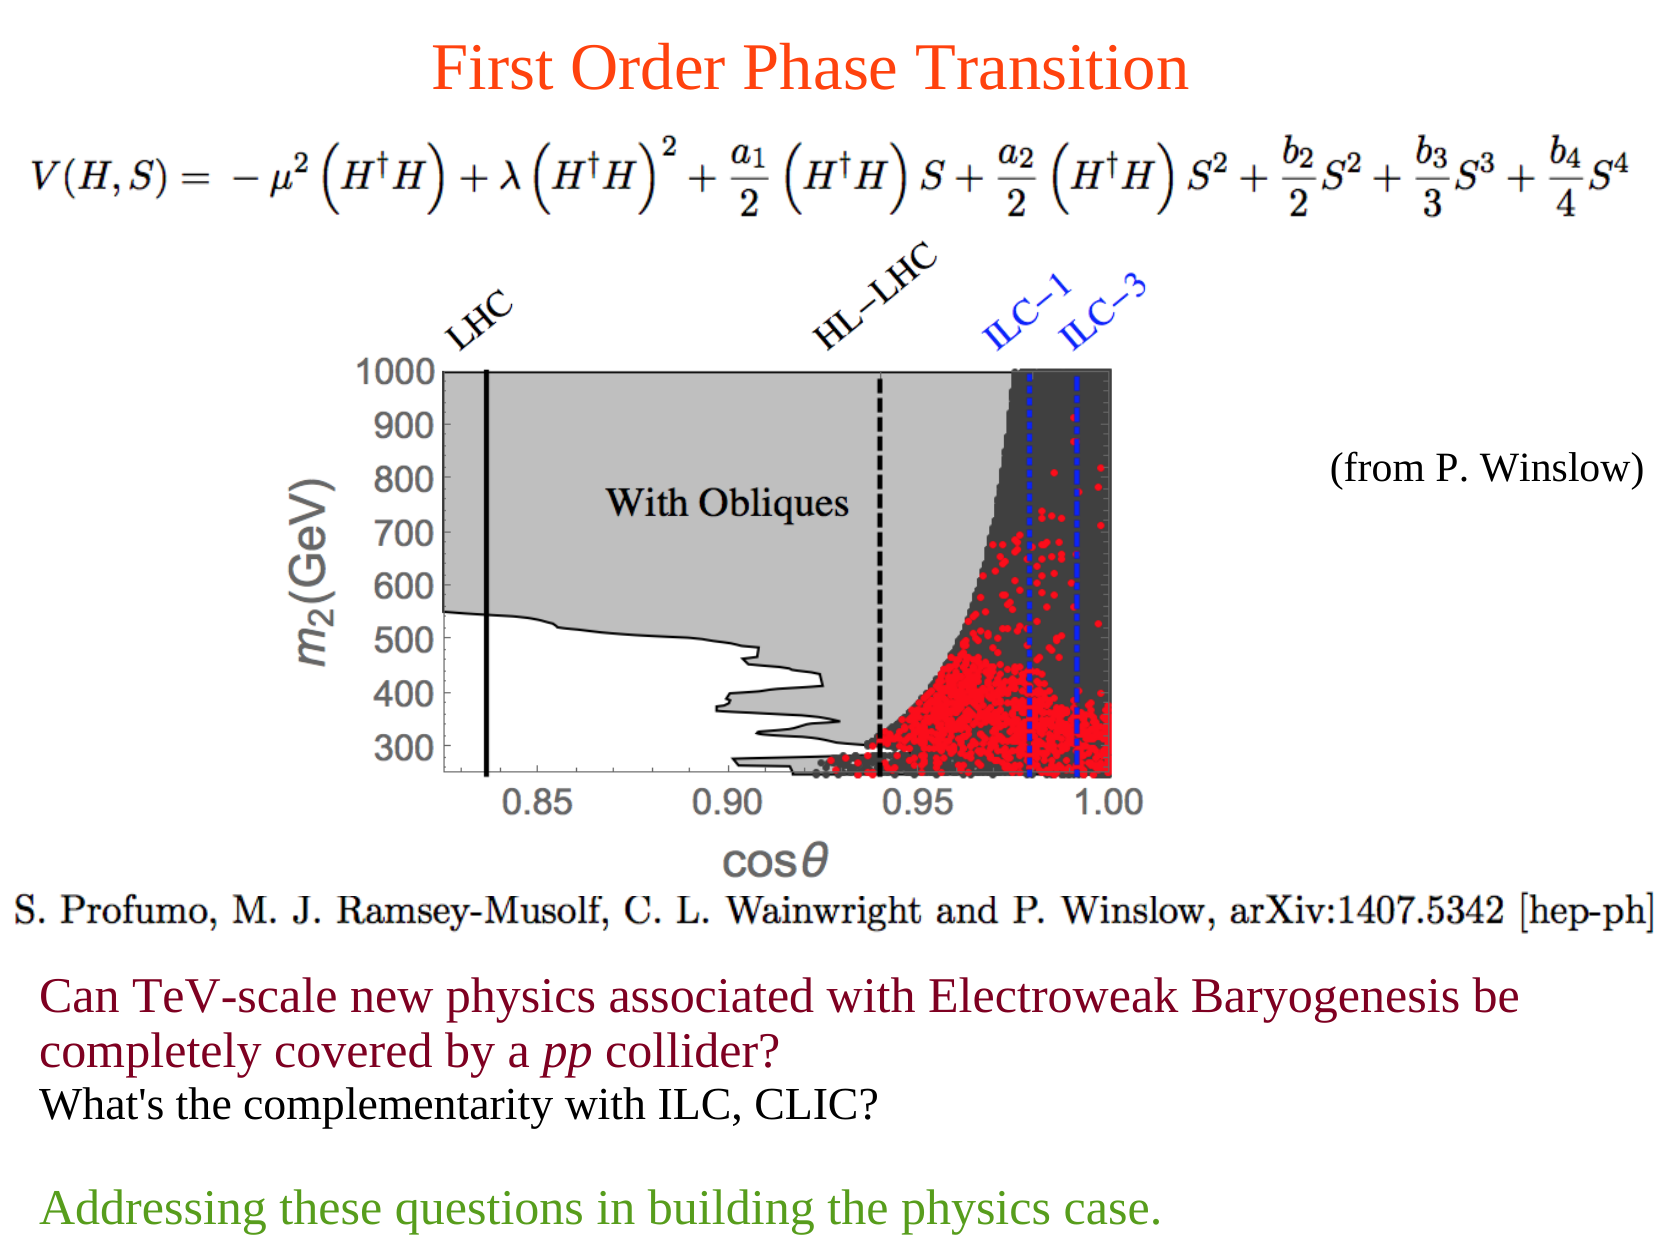

First Order Phase Transition
(from P. Winslow)
Can TeV-scale new physics associated with Electroweak Baryogenesis be
completely covered by a pp collider?
What's the complementarity with ILC, CLIC?
Addressing these questions in building the physics case.